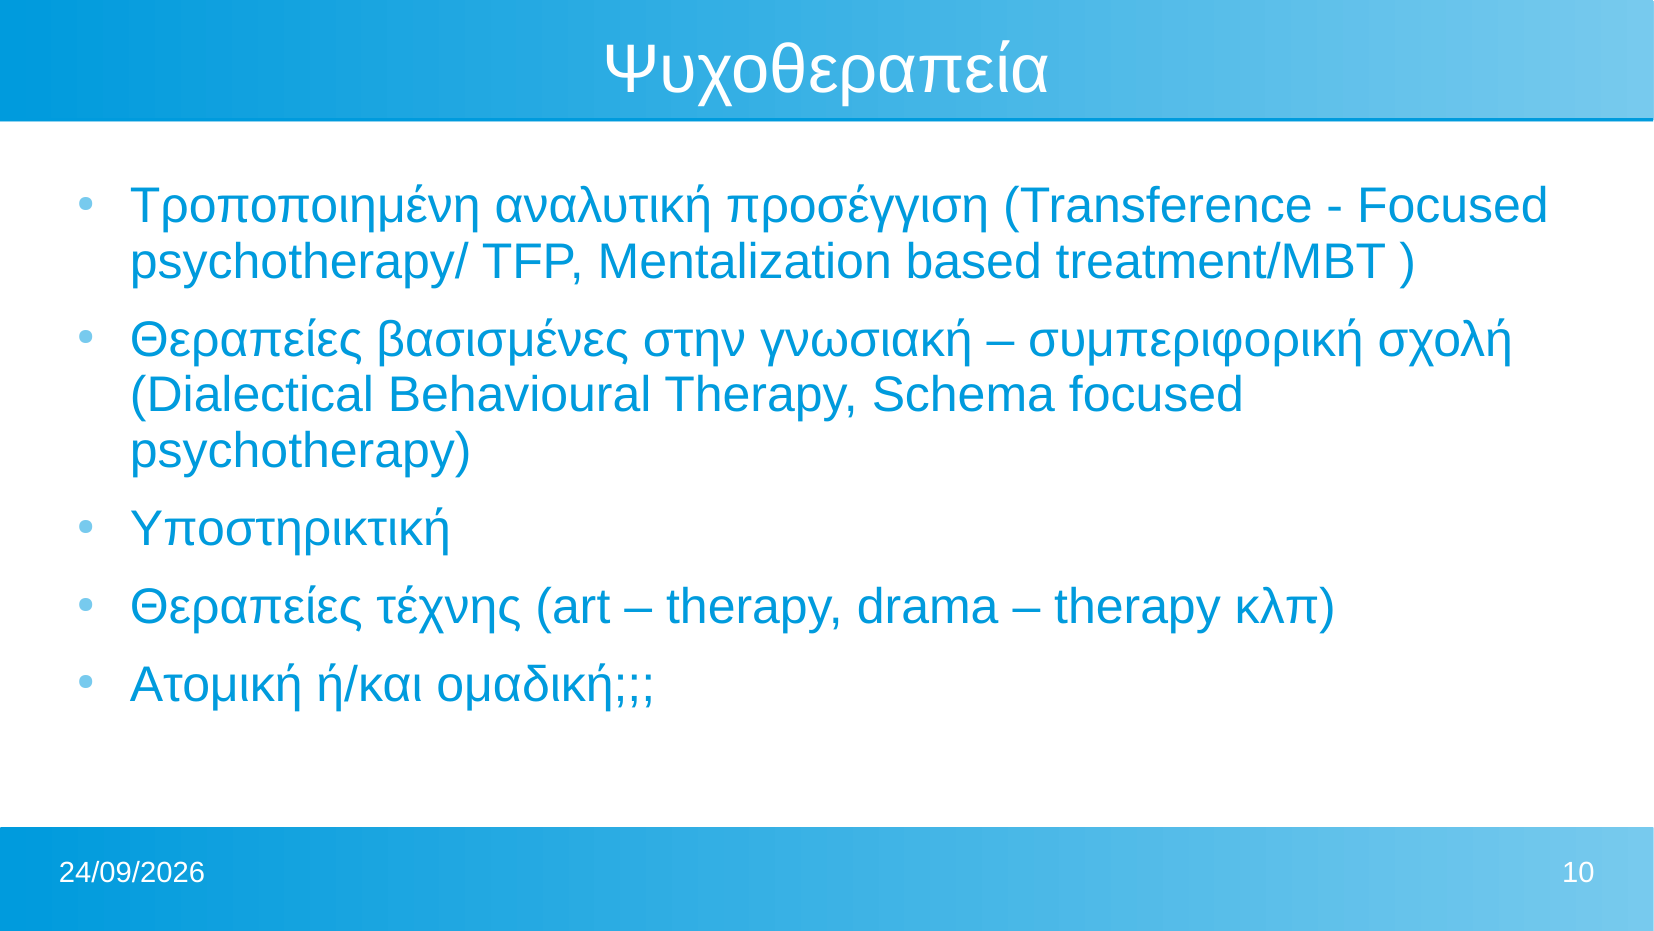

# Ψυχοθεραπεία
Τροποποιημένη αναλυτική προσέγγιση (Transference - Focused psychotherapy/ TFP, Mentalization based treatment/MBT )
Θεραπείες βασισμένες στην γνωσιακή – συμπεριφορική σχολή (Dialectical Behavioural Therapy, Schema focused psychotherapy)
Υποστηρικτική
Θεραπείες τέχνης (art – therapy, drama – therapy κλπ)
Ατομική ή/και ομαδική;;;
10